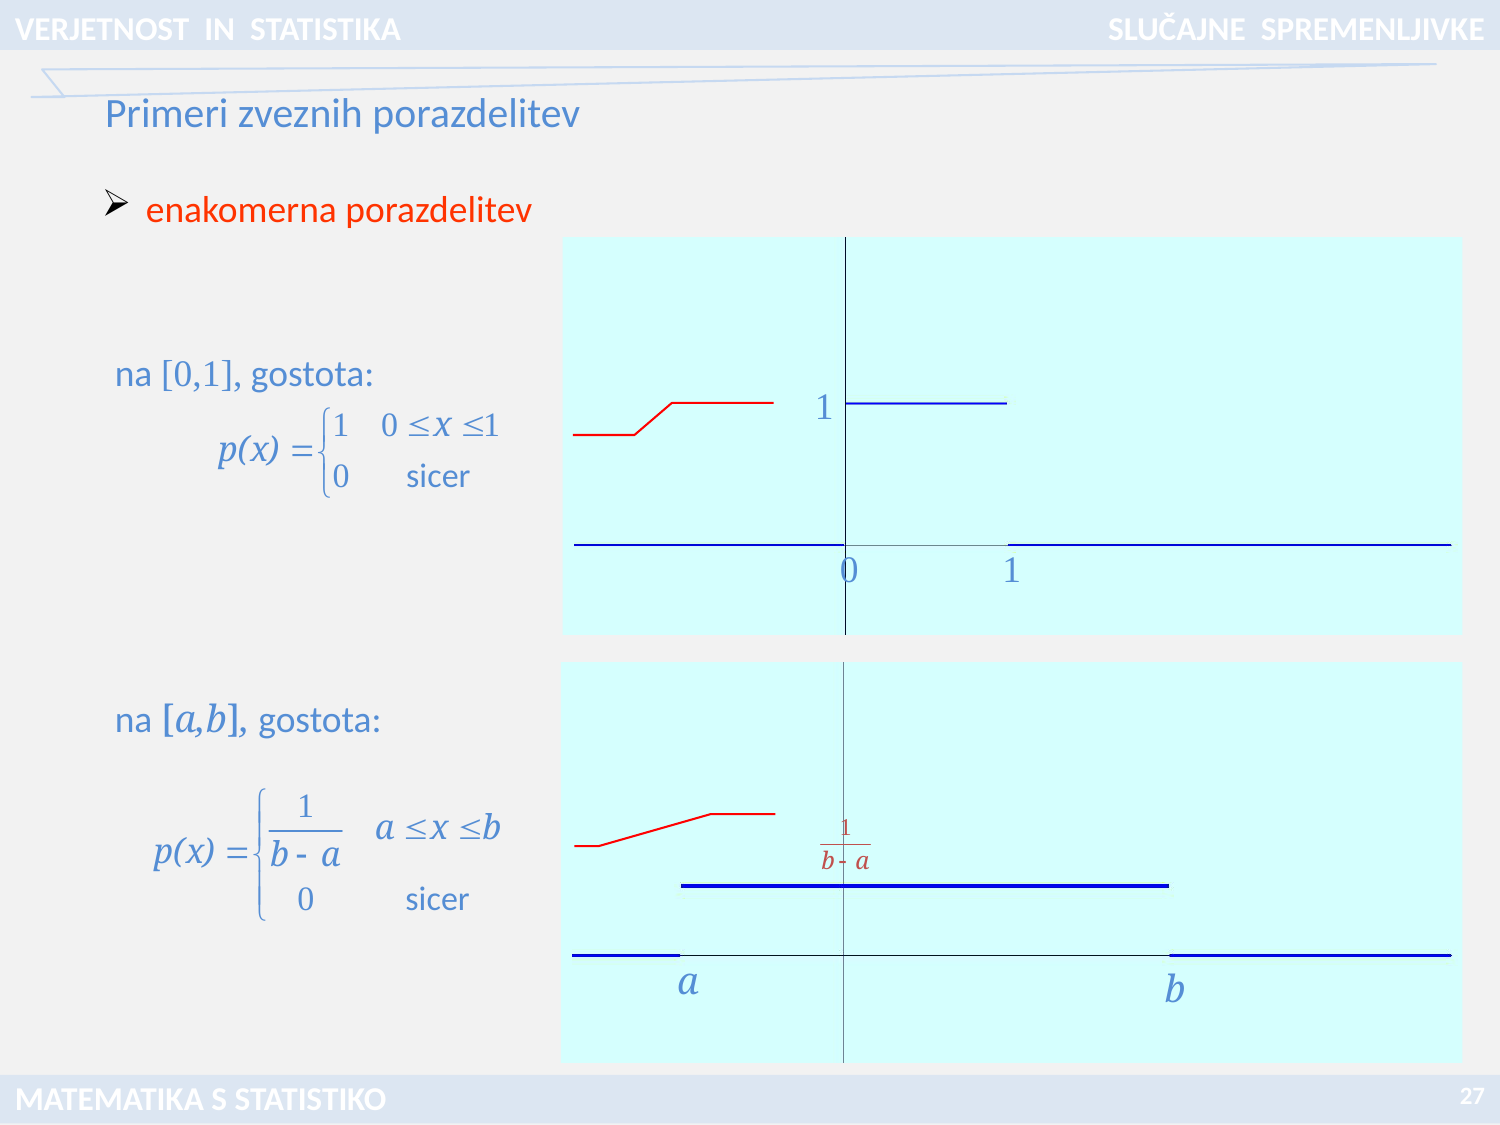

VERJETNOST IN STATISTIKA
SLUČAJNE SPREMENLJIVKE
Primeri zveznih porazdelitev
 enakomerna porazdelitev
1
0
1
na [0,1], gostota:
a
b
na [a,b], gostota:
MATEMATIKA S STATISTIKO